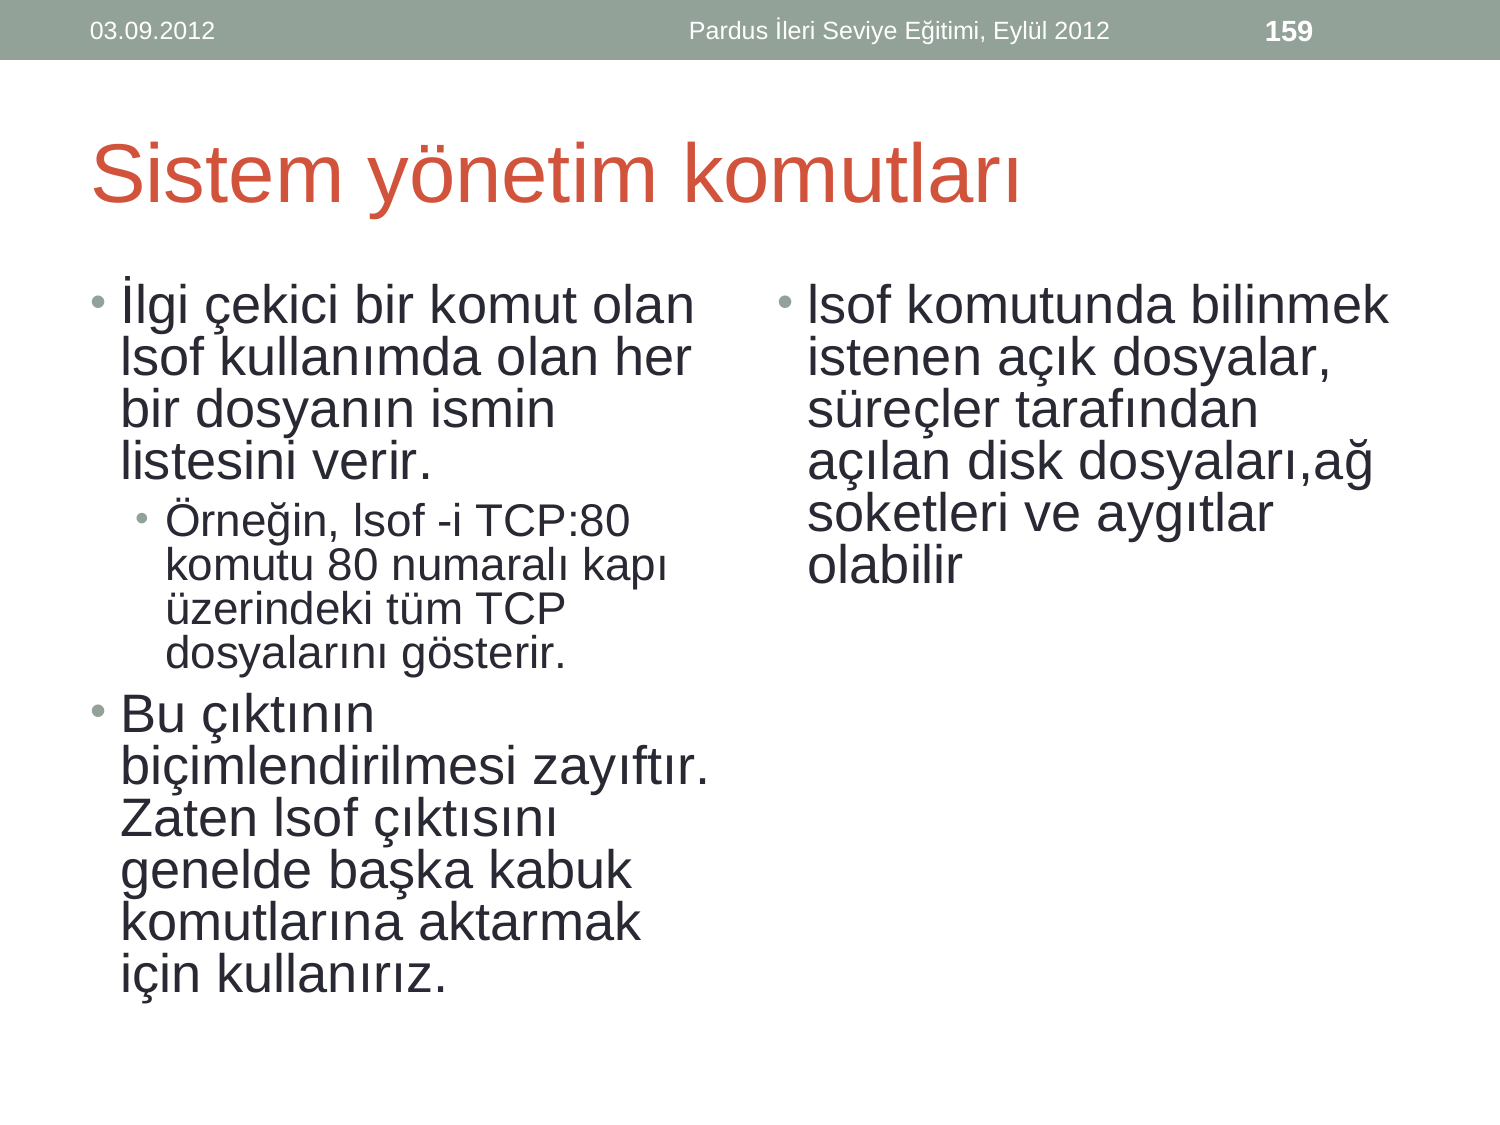

03.09.2012
Pardus İleri Seviye Eğitimi, Eylül 2012
# Sistem yönetim komutları
İlgi çekici bir komut olan lsof kullanımda olan her bir dosyanın ismin listesini verir.
Örneğin, lsof -i TCP:80 komutu 80 numaralı kapı üzerindeki tüm TCP dosyalarını gösterir.
Bu çıktının biçimlendirilmesi zayıftır. Zaten lsof çıktısını genelde başka kabuk komutlarına aktarmak için kullanırız.
lsof komutunda bilinmek istenen açık dosyalar, süreçler tarafından açılan disk dosyaları,ağ soketleri ve aygıtlar olabilir